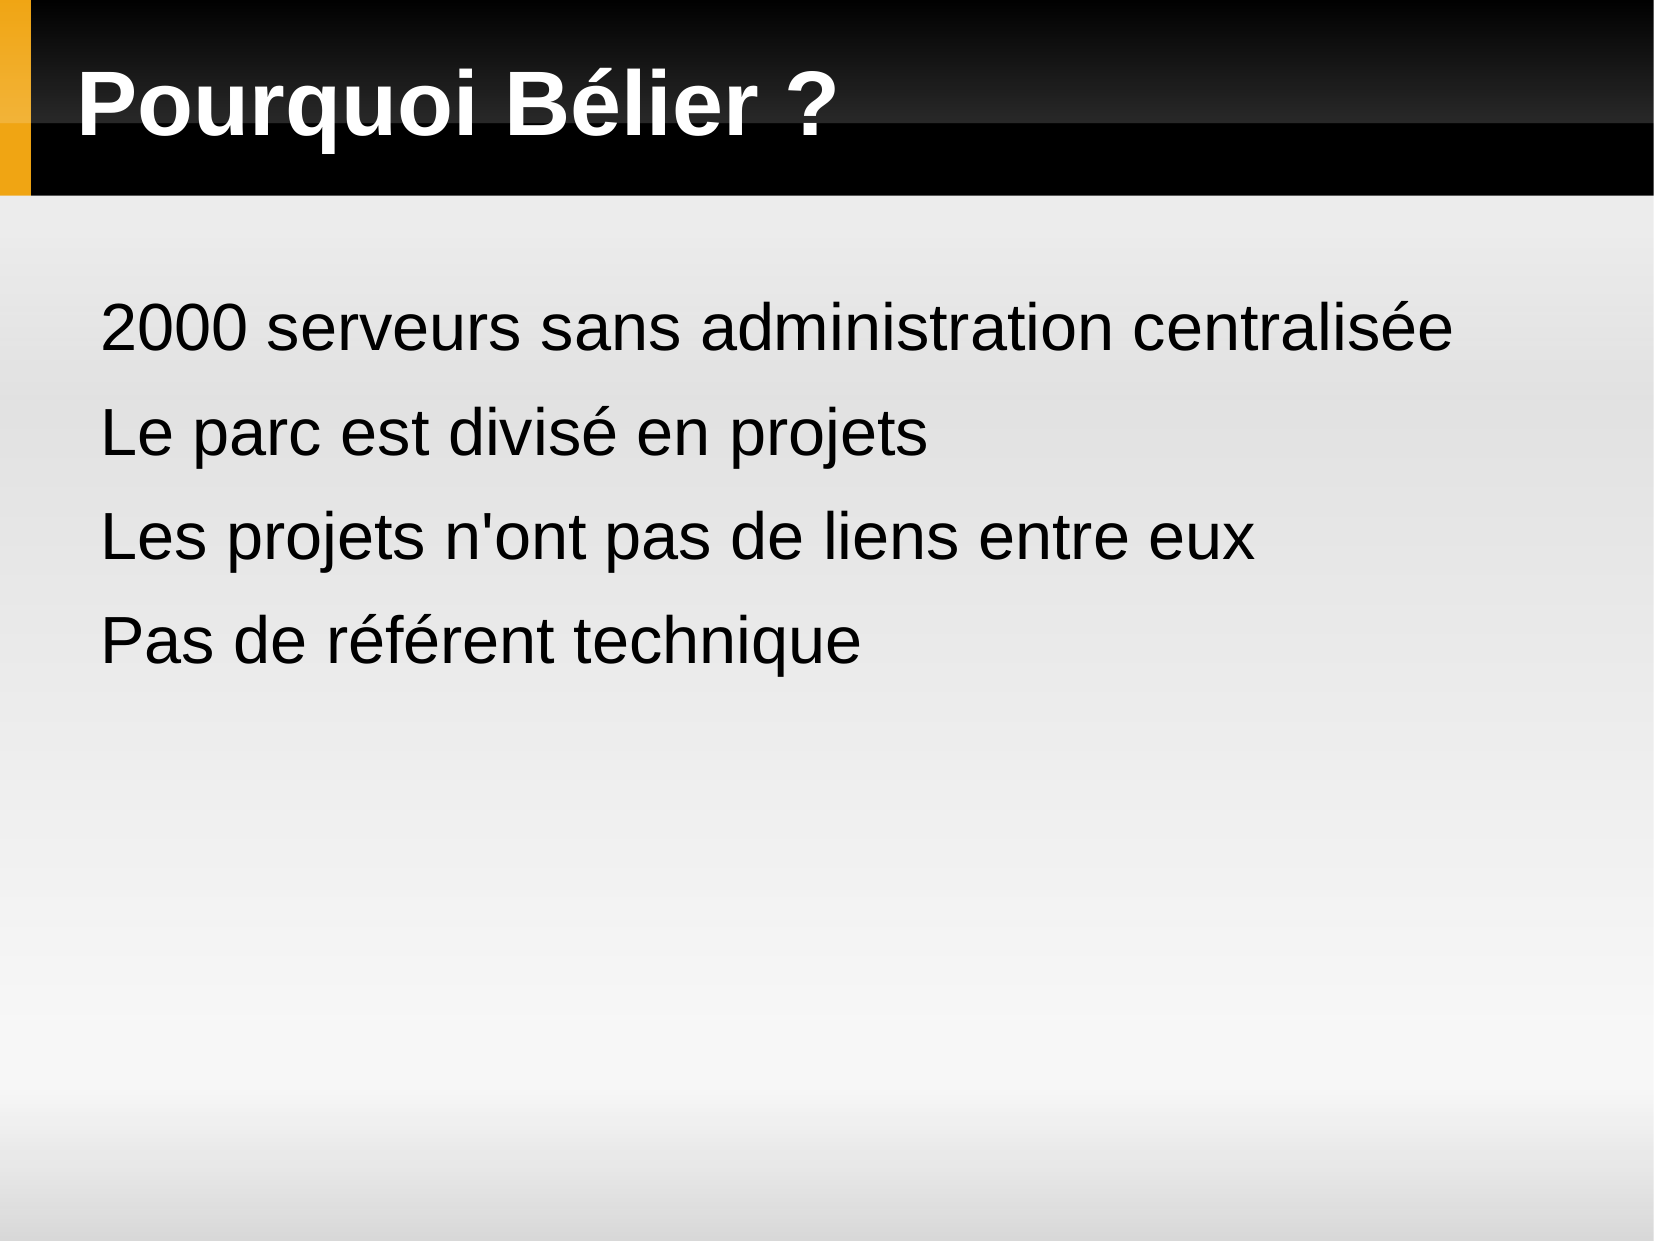

# Pourquoi Bélier ?
2000 serveurs sans administration centralisée
Le parc est divisé en projets
Les projets n'ont pas de liens entre eux
Pas de référent technique